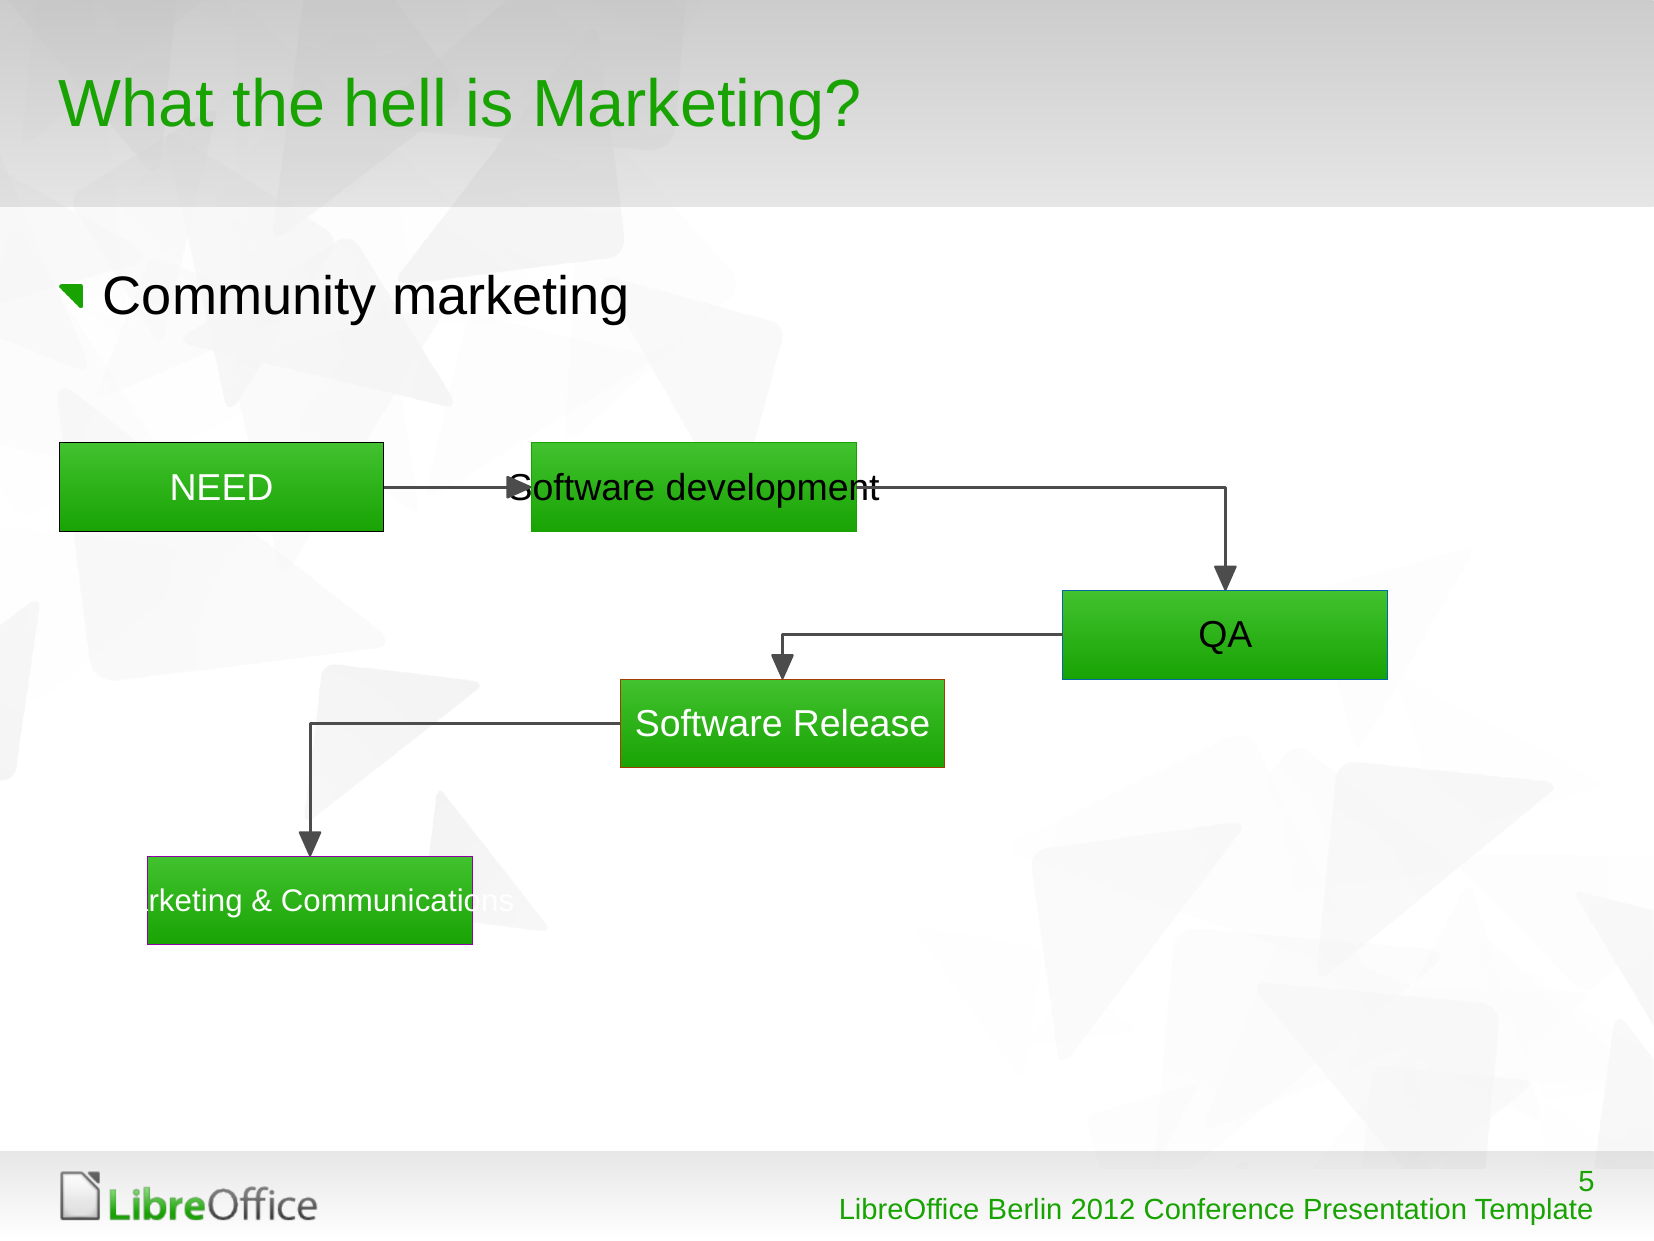

# What the hell is Marketing?
Community marketing
NEED
Software development
QA
Software Release
Marketing & Communications
5
LibreOffice Berlin 2012 Conference Presentation Template